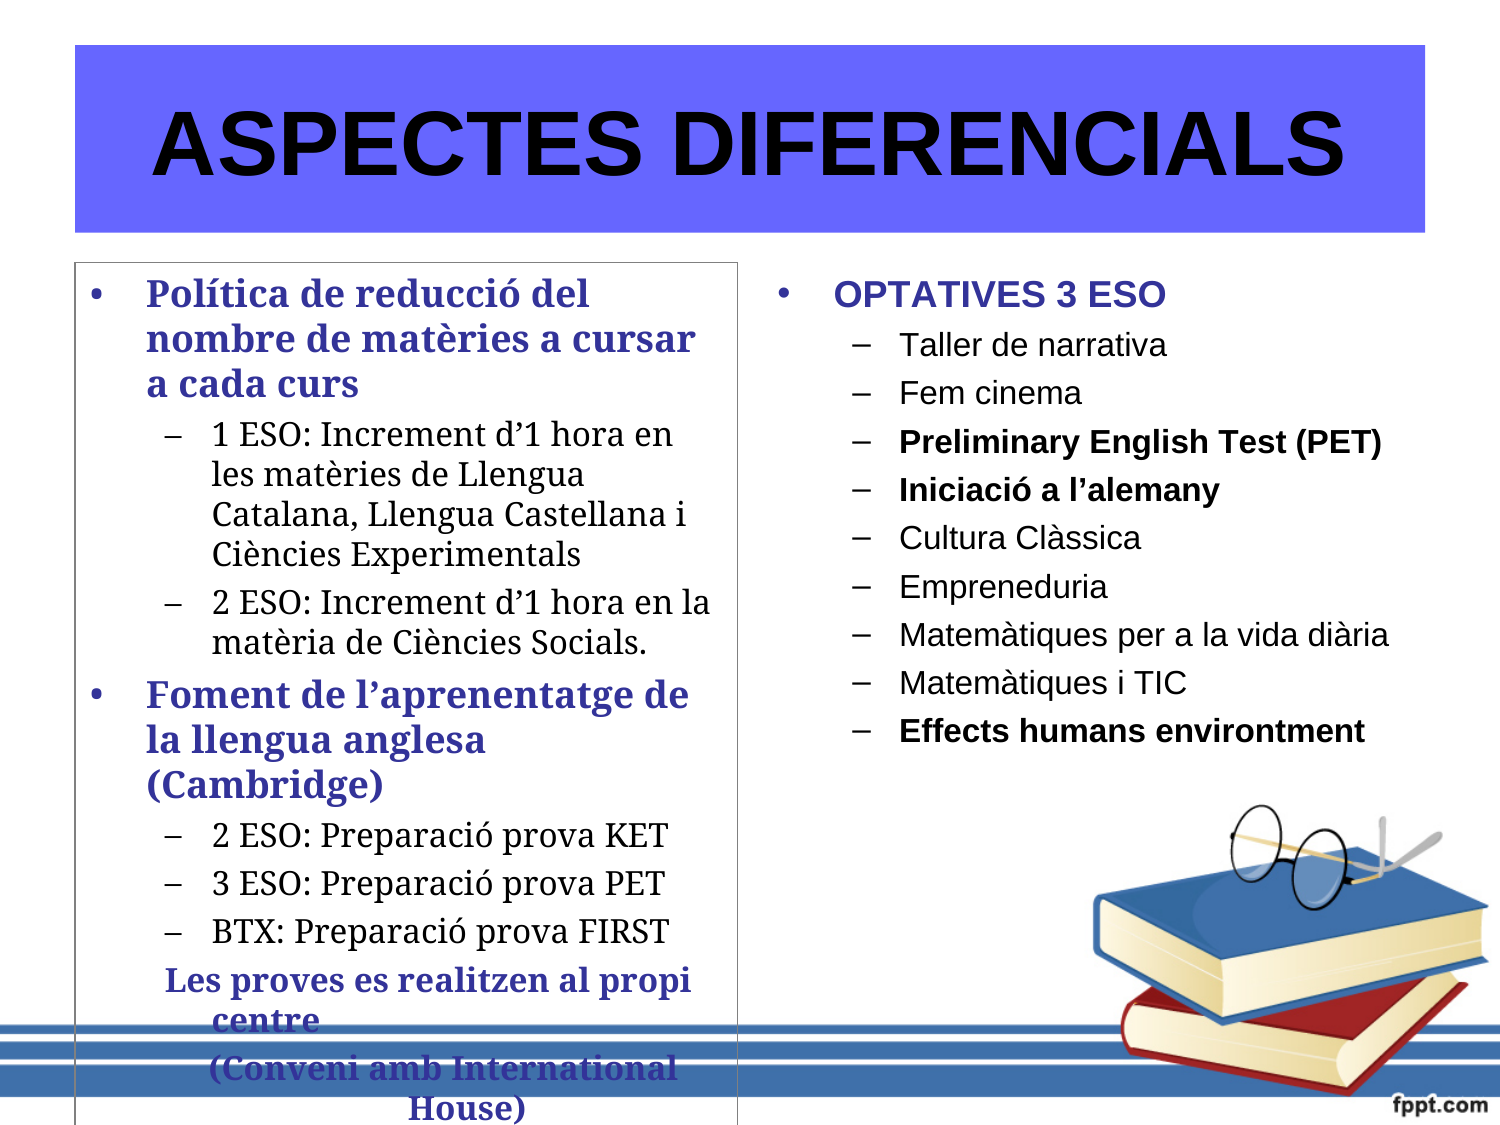

# ASPECTES DIFERENCIALS
Política de reducció del nombre de matèries a cursar a cada curs
1 ESO: Increment d’1 hora en les matèries de Llengua Catalana, Llengua Castellana i Ciències Experimentals
2 ESO: Increment d’1 hora en la matèria de Ciències Socials.
Foment de l’aprenentatge de la llengua anglesa (Cambridge)
2 ESO: Preparació prova KET
3 ESO: Preparació prova PET
BTX: Preparació prova FIRST
Les proves es realitzen al propi centre
(Conveni amb International House)
OPTATIVES 3 ESO
Taller de narrativa
Fem cinema
Preliminary English Test (PET)
Iniciació a l’alemany
Cultura Clàssica
Empreneduria
Matemàtiques per a la vida diària
Matemàtiques i TIC
Effects humans environtment